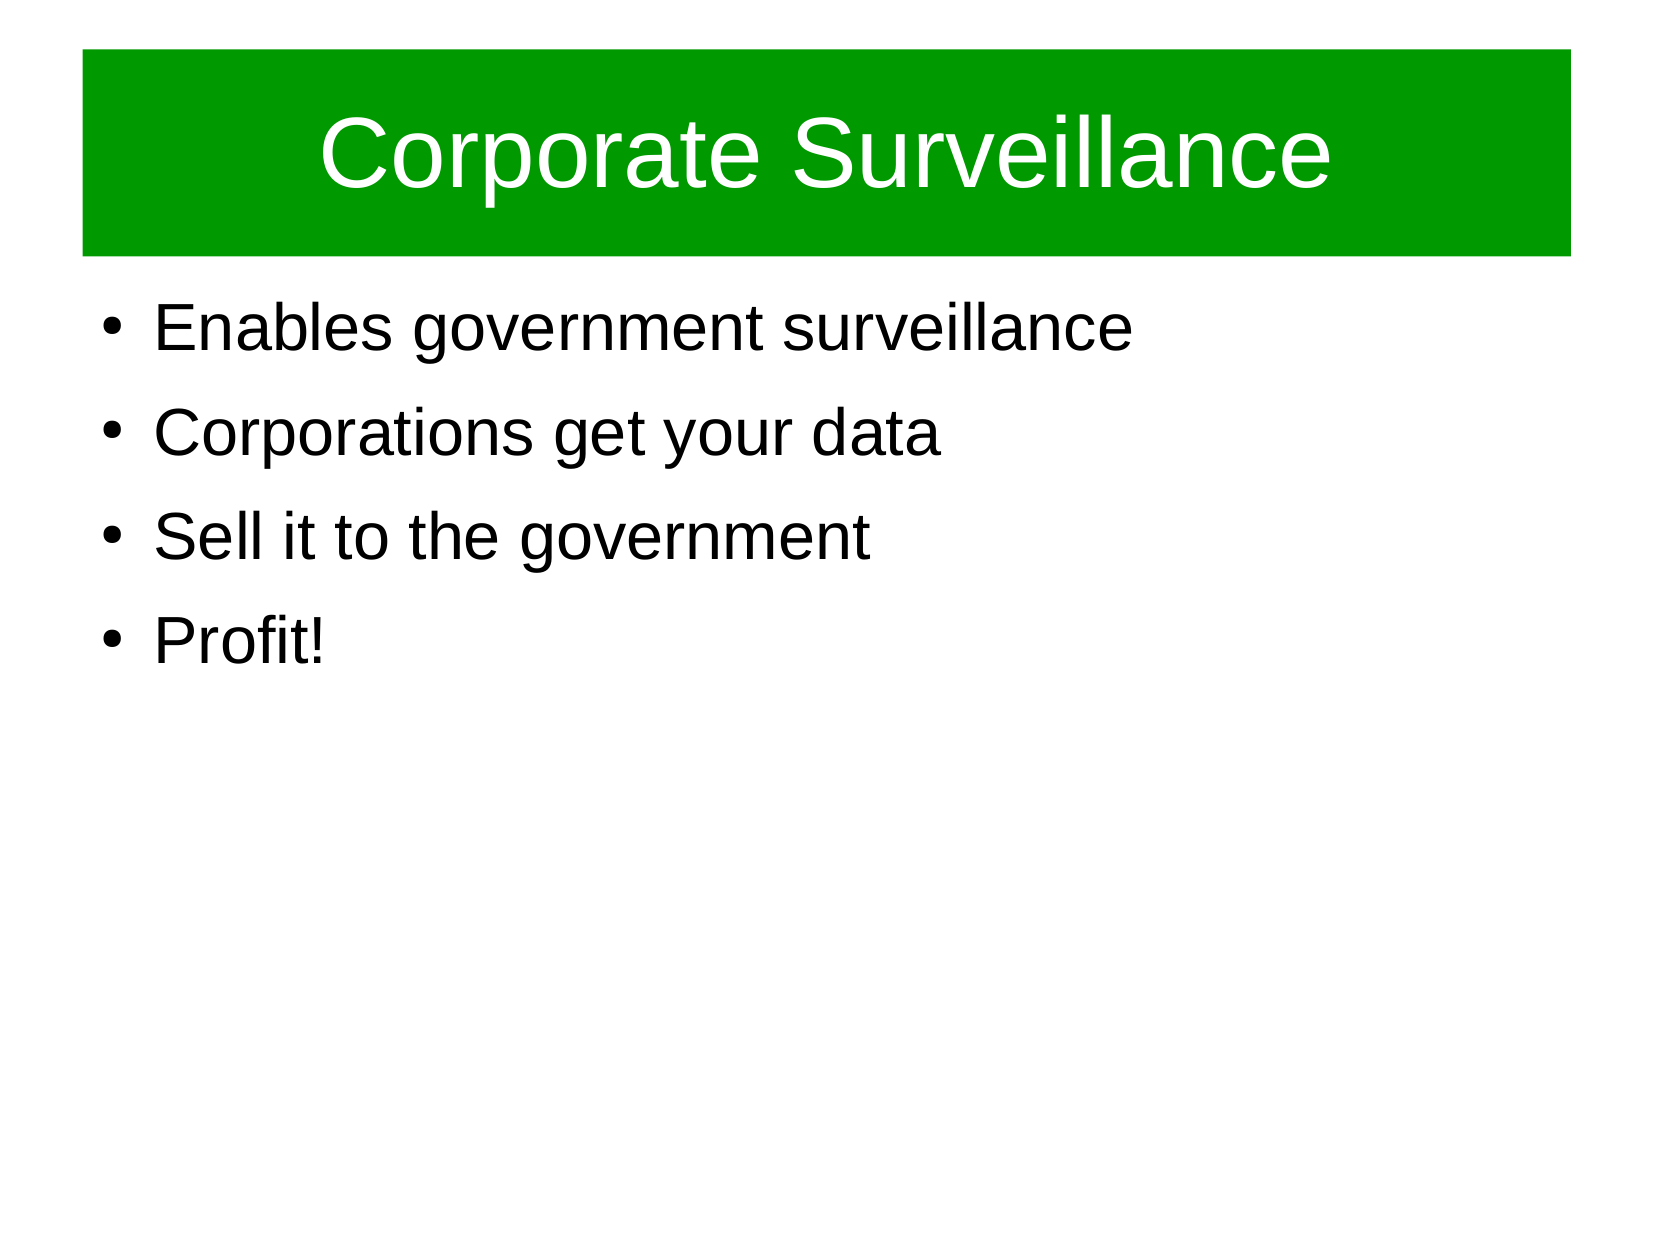

# Corporate Surveillance
Enables government surveillance
Corporations get your data
Sell it to the government
Profit!